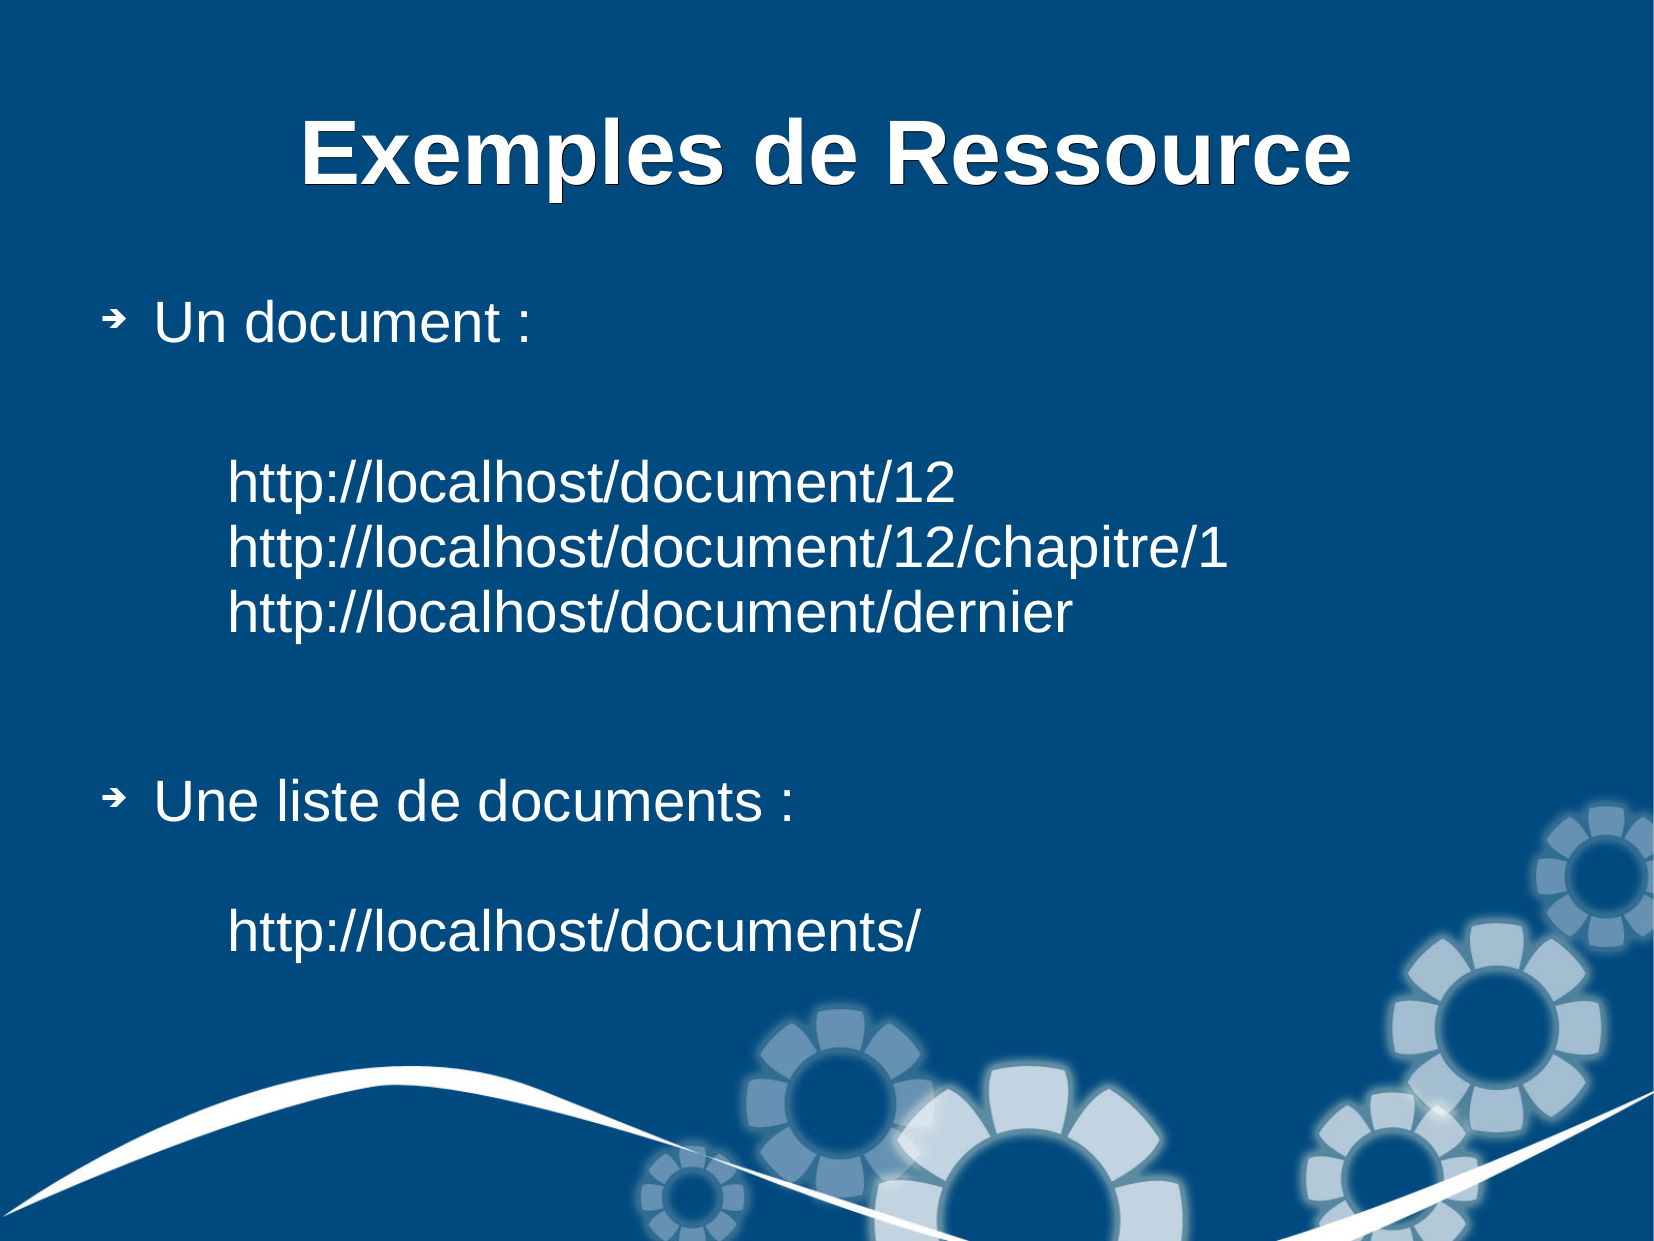

# Exemples de Ressource
Un document :
	http://localhost/document/12
	http://localhost/document/12/chapitre/1
	http://localhost/document/dernier
Une liste de documents :
	http://localhost/documents/